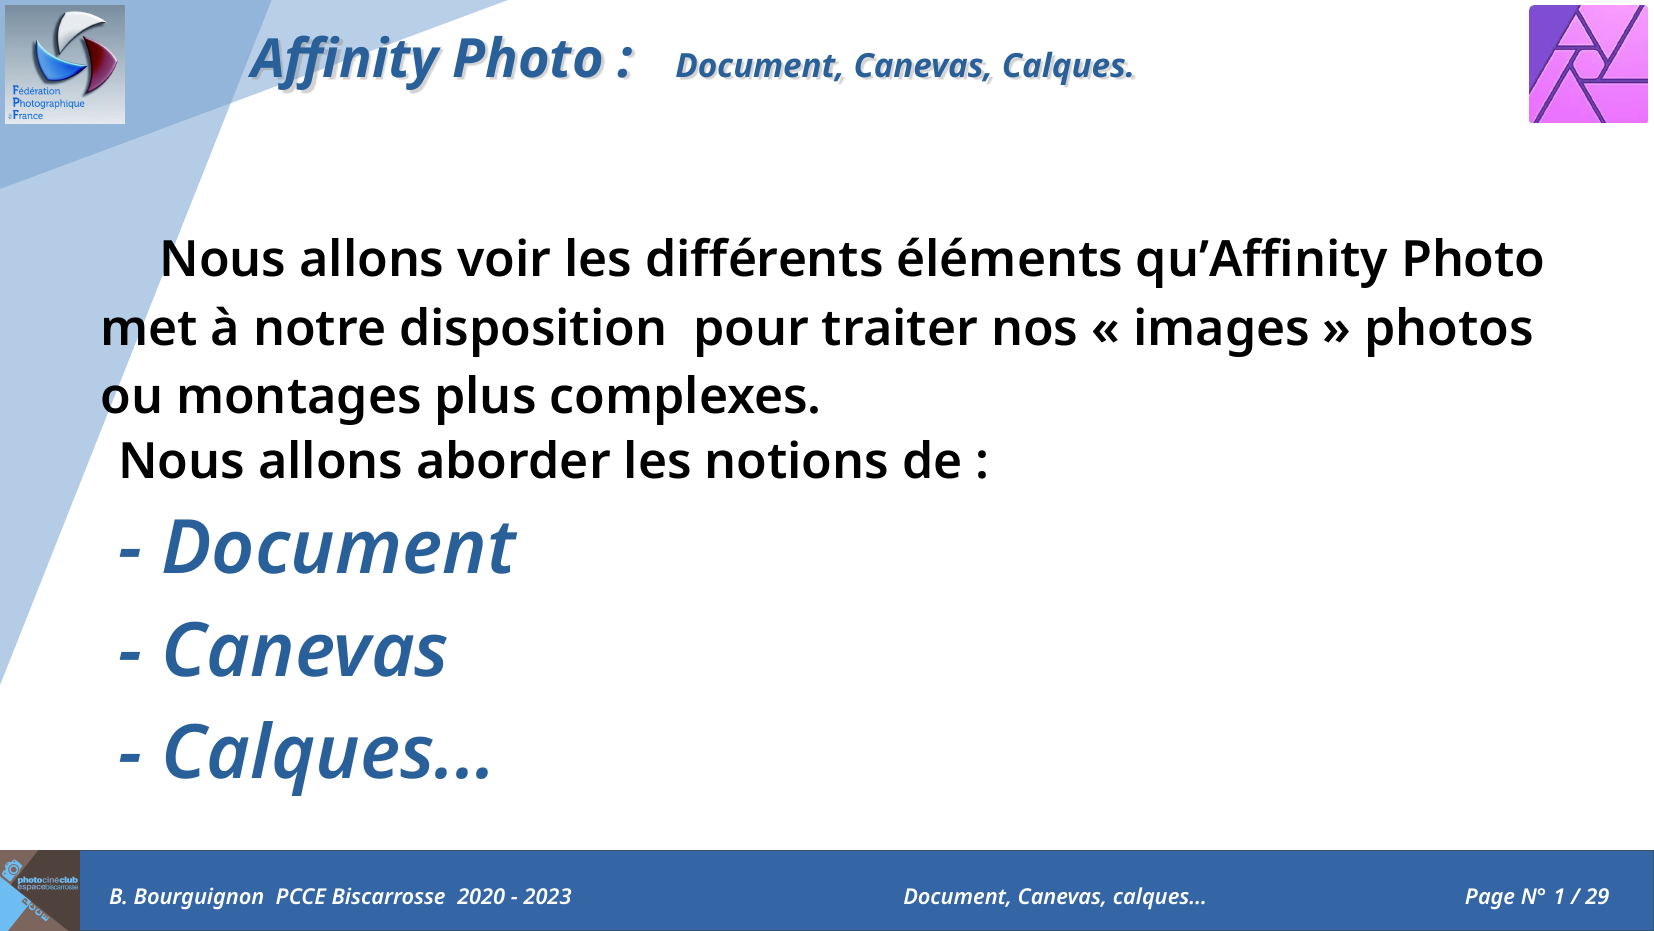

Nous allons voir les différents éléments qu’Affinity Photo met à notre disposition pour traiter nos « images » photos ou montages plus complexes.
# Nous allons aborder les notions de : - Document - Canevas - Calques...